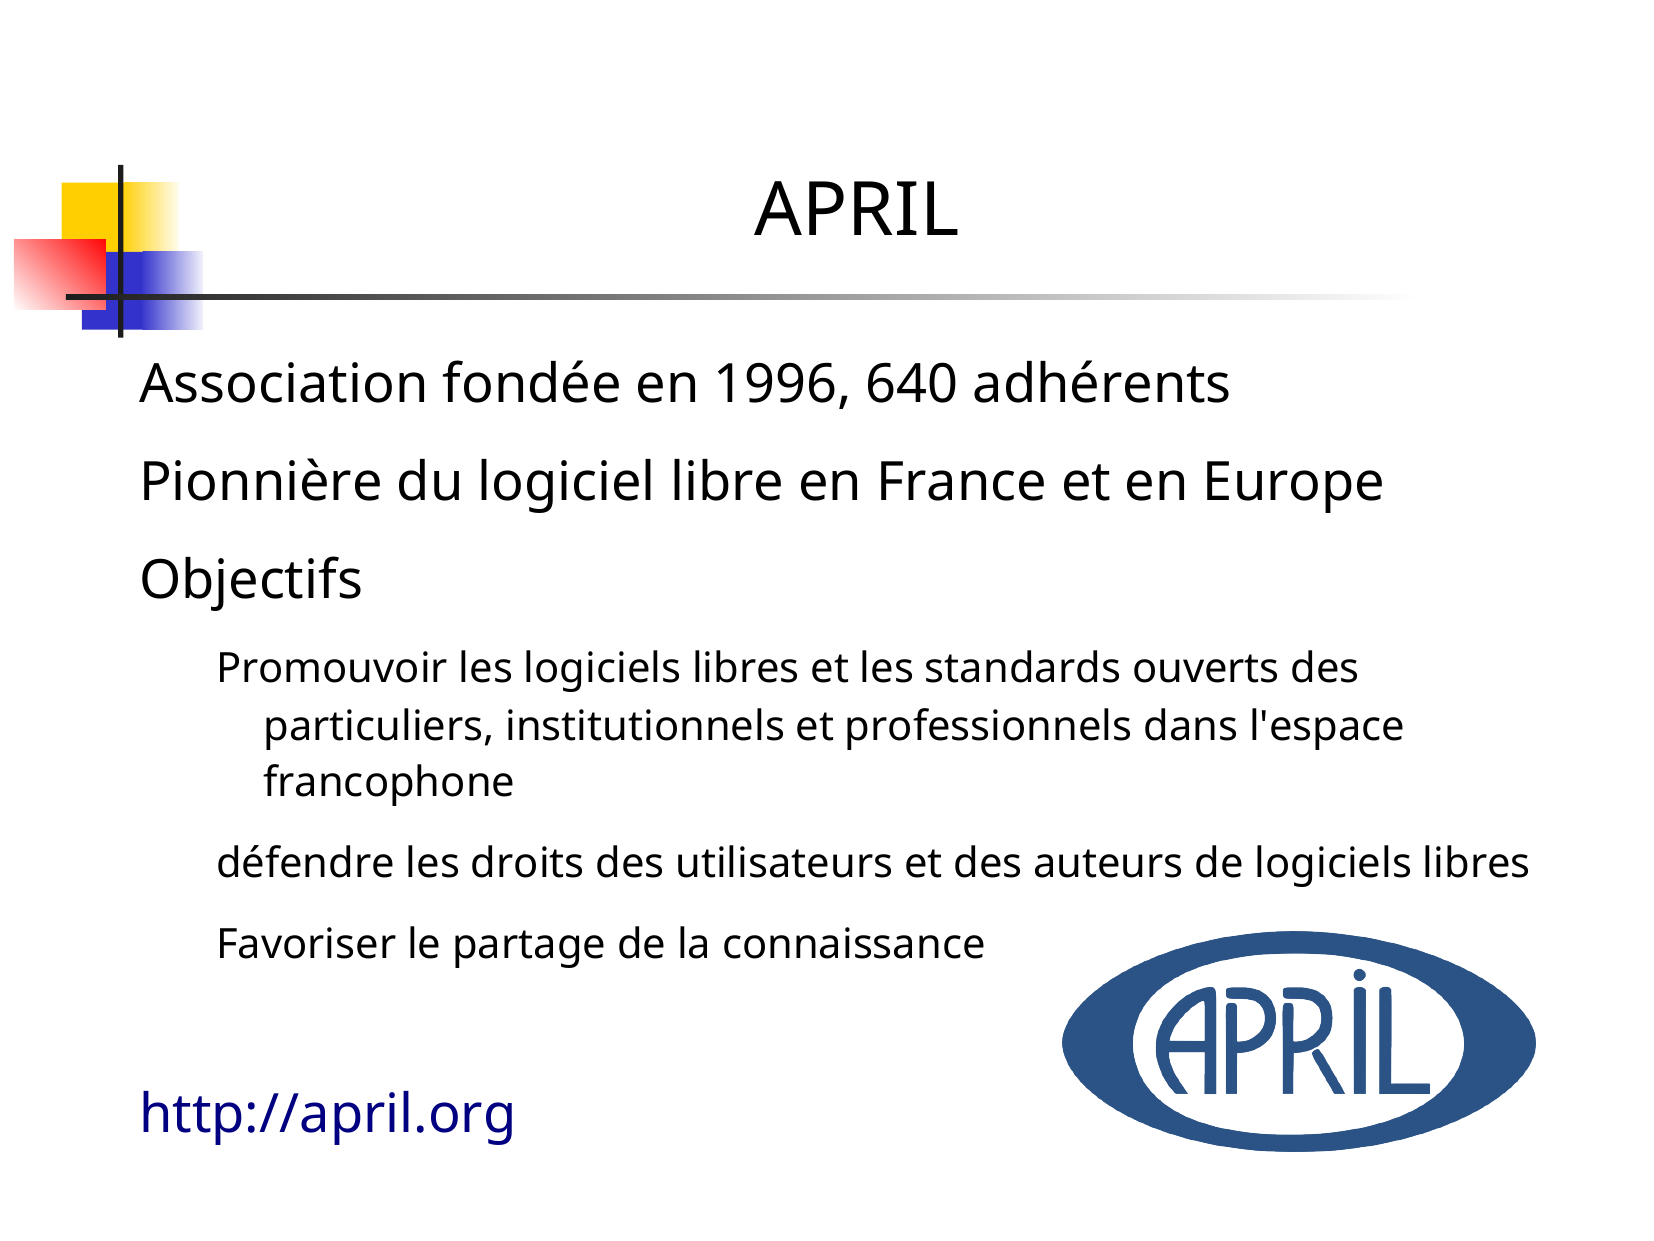

# APRIL
Association fondée en 1996, 640 adhérents
Pionnière du logiciel libre en France et en Europe
Objectifs
Promouvoir les logiciels libres et les standards ouverts des particuliers, institutionnels et professionnels dans l'espace francophone
défendre les droits des utilisateurs et des auteurs de logiciels libres
Favoriser le partage de la connaissance
http://april.org